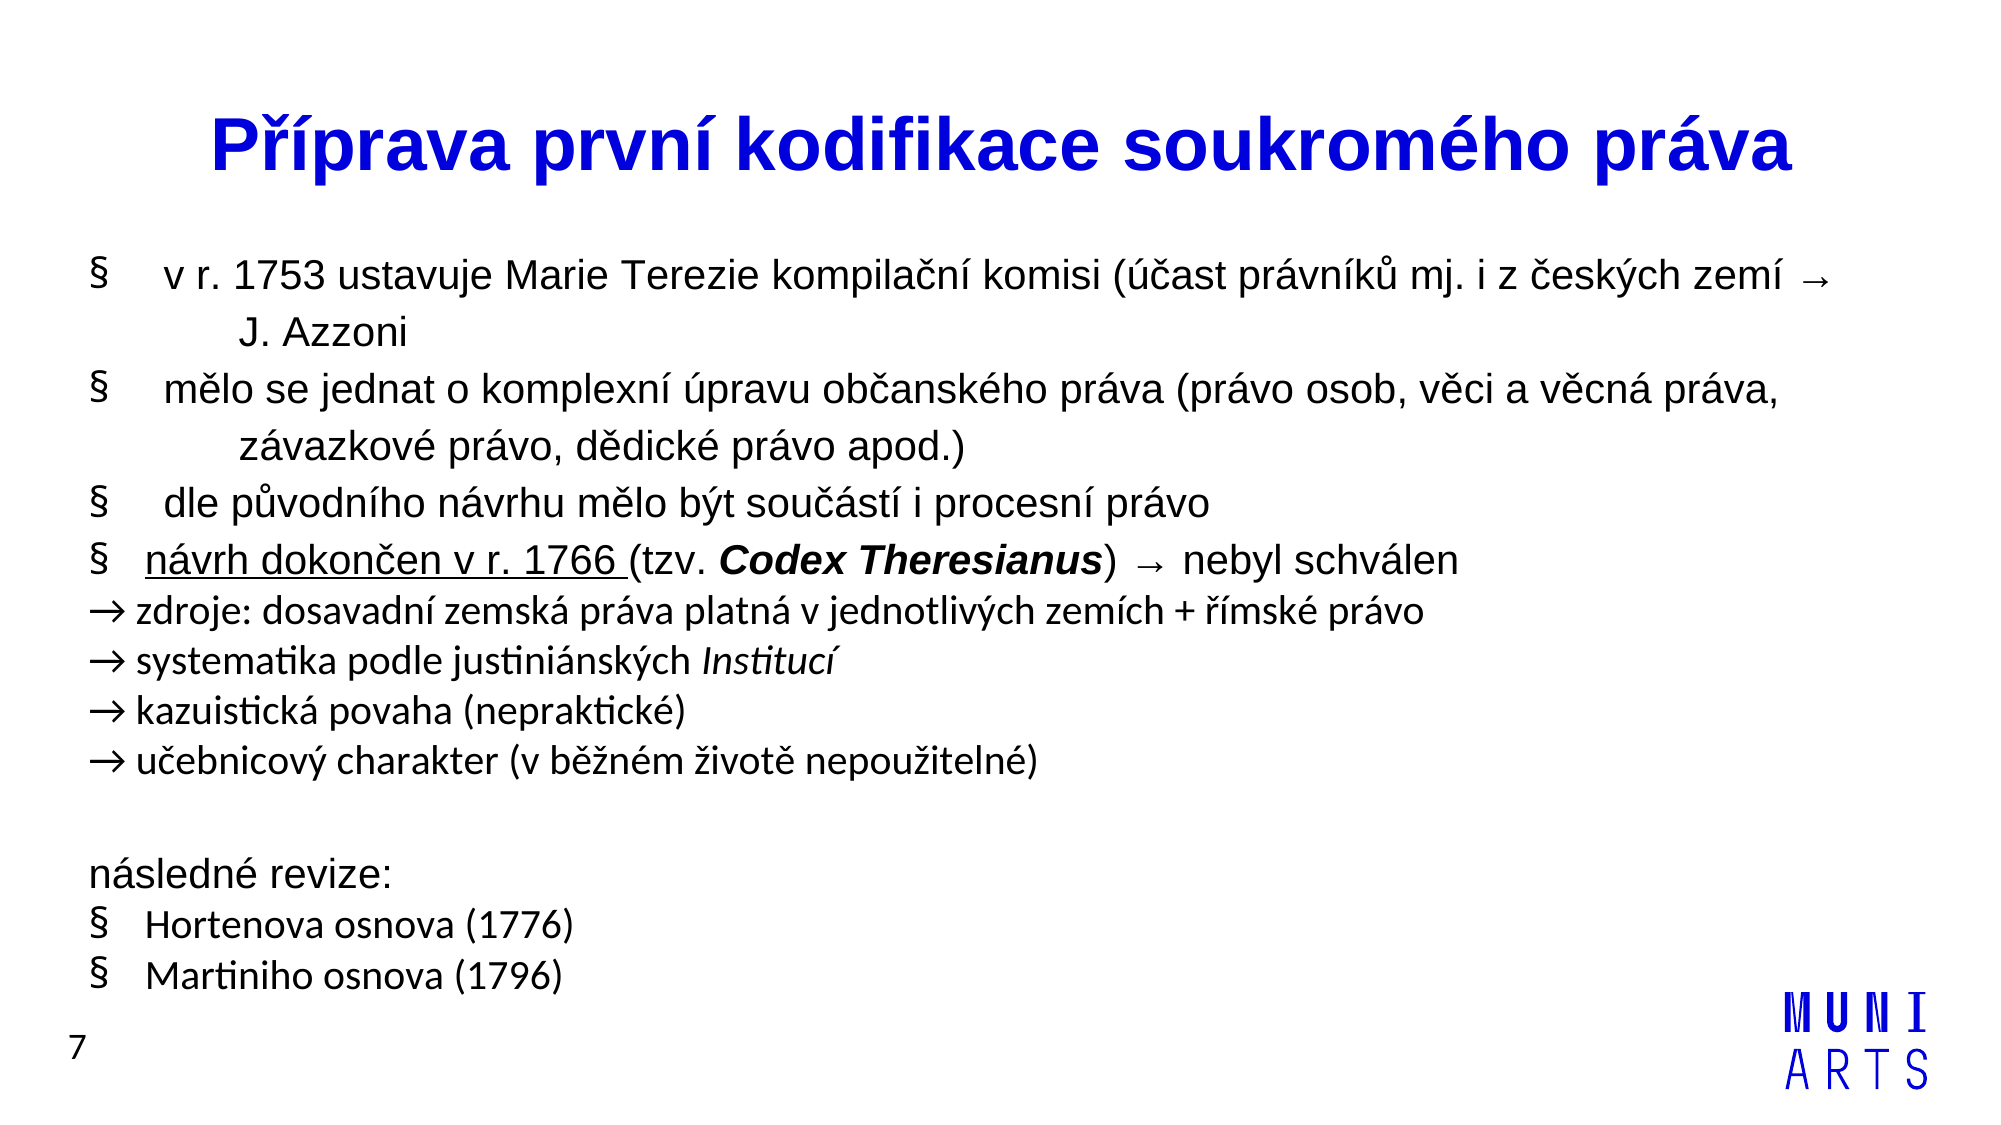

# Příprava první kodifikace soukromého práva
v r. 1753 ustavuje Marie Terezie kompilační komisi (účast právníků mj. i z českých zemí → J. Azzoni
mělo se jednat o komplexní úpravu občanského práva (právo osob, věci a věcná práva, závazkové právo, dědické právo apod.)
dle původního návrhu mělo být součástí i procesní právo
návrh dokončen v r. 1766 (tzv. Codex Theresianus) → nebyl schválen
→ zdroje: dosavadní zemská práva platná v jednotlivých zemích + římské právo
→ systematika podle justiniánských Institucí
→ kazuistická povaha (nepraktické)
→ učebnicový charakter (v běžném životě nepoužitelné)
následné revize:
Hortenova osnova (1776)
Martiniho osnova (1796)